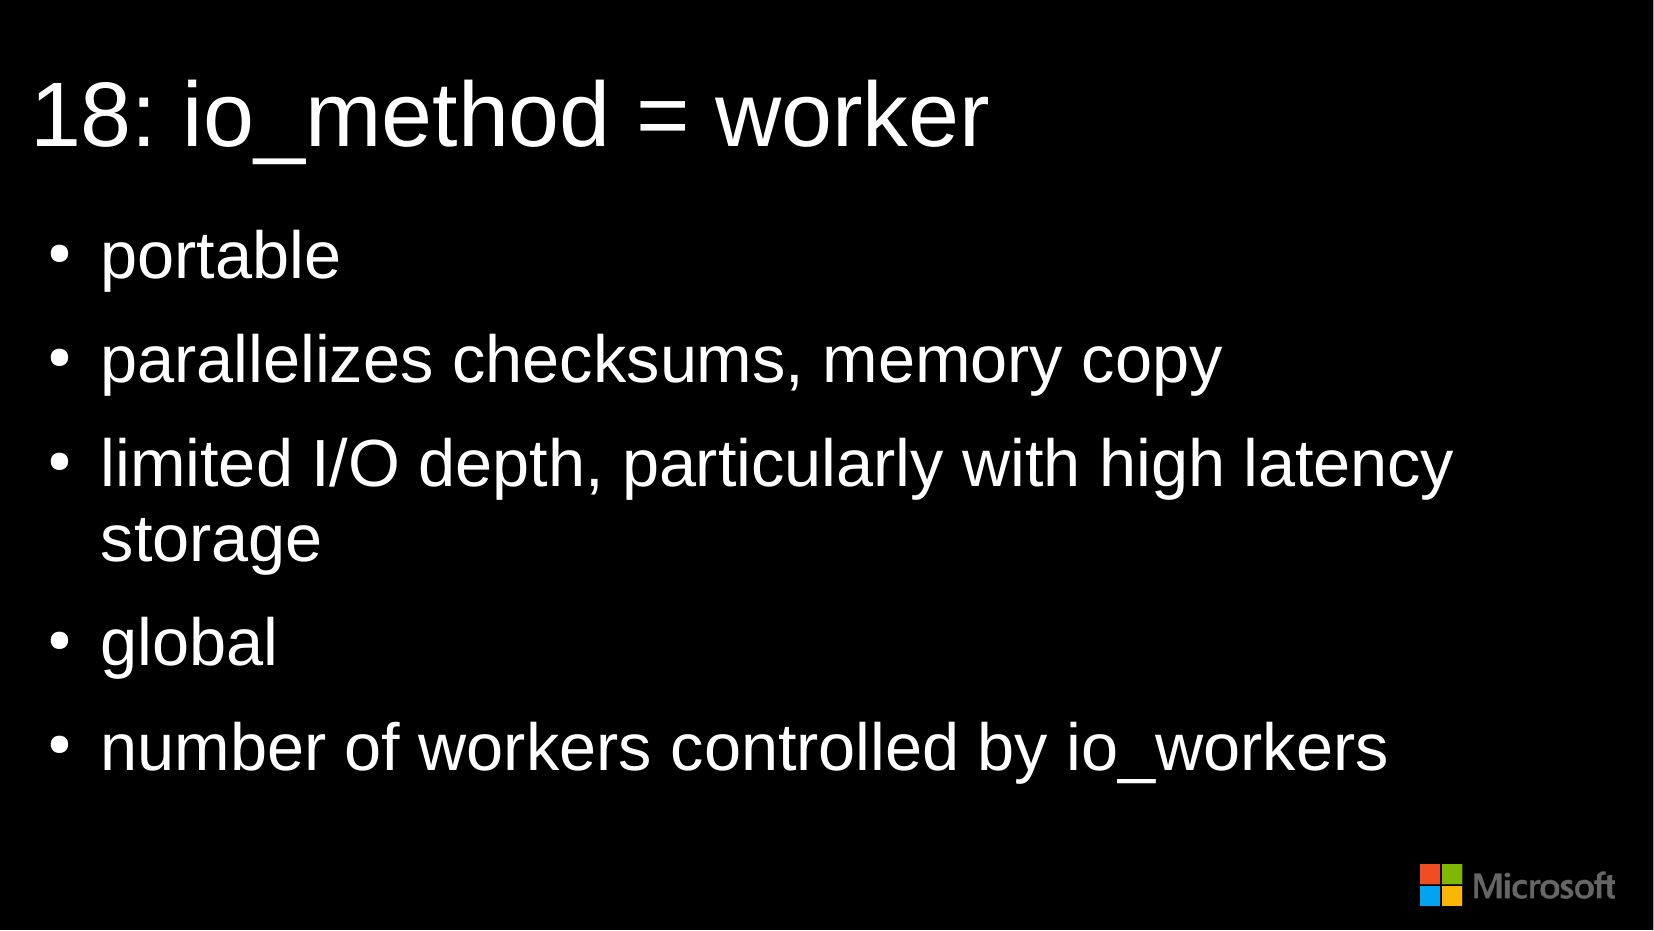

# 18: io_method = worker
portable
parallelizes checksums, memory copy
limited I/O depth, particularly with high latency storage
global
number of workers controlled by io_workers